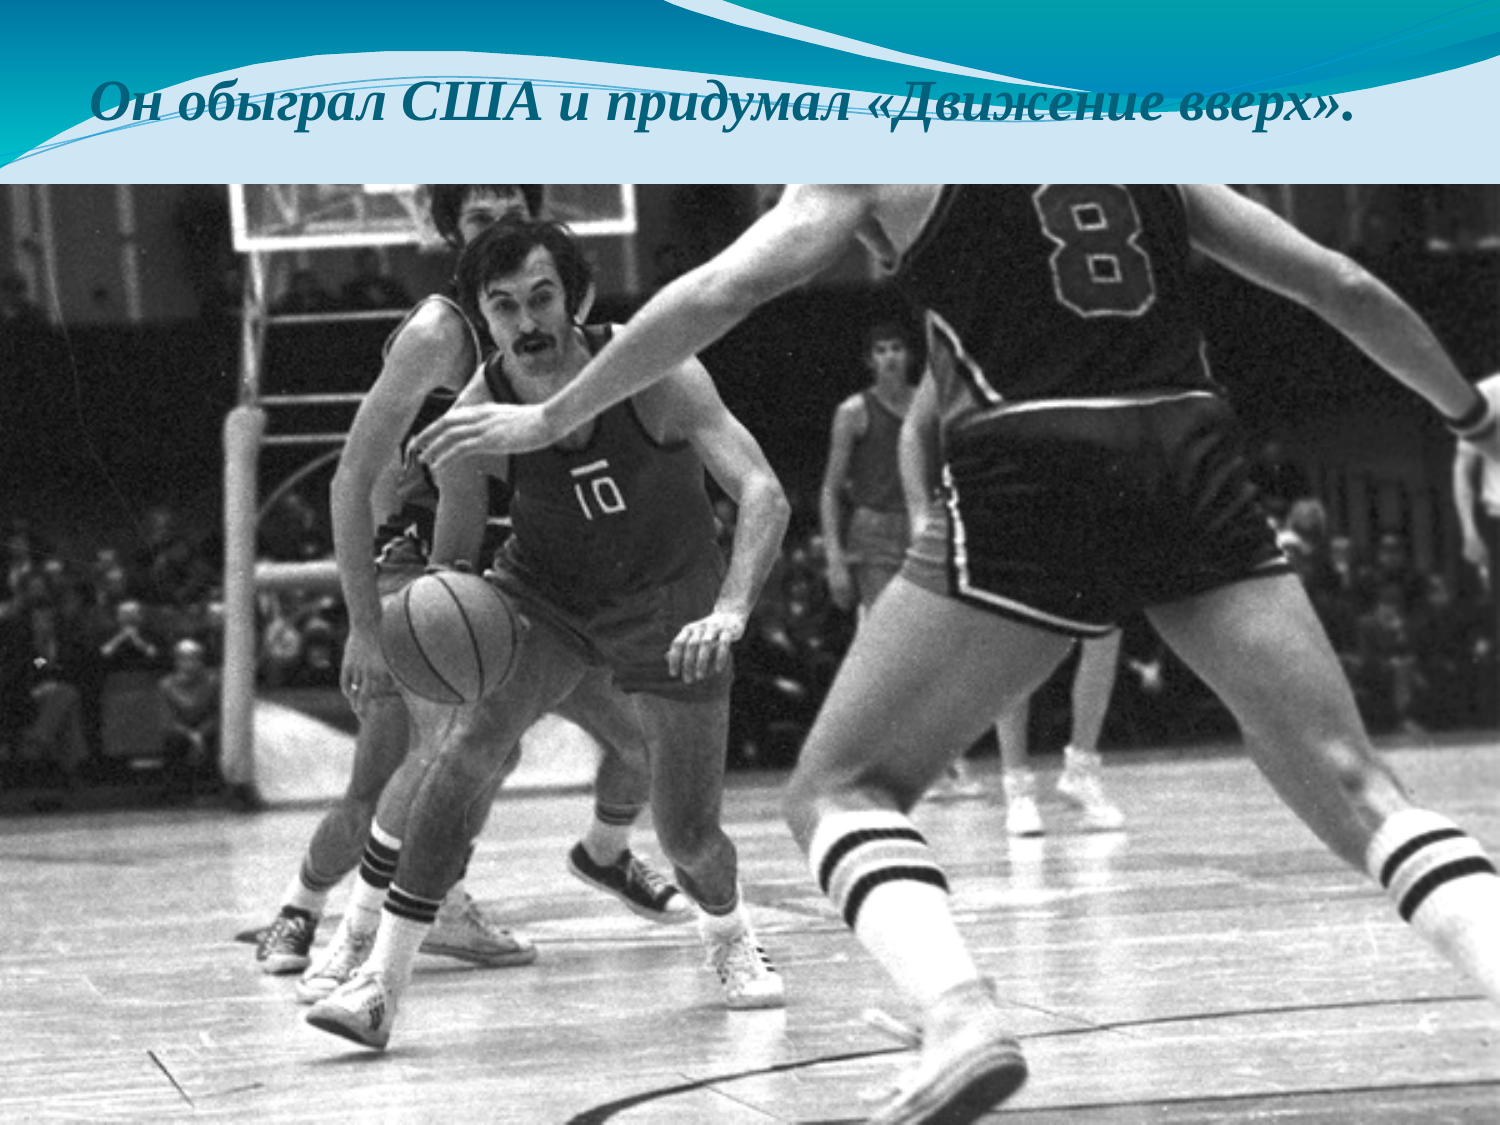

# Он обыграл США и придумал «Движение вверх».